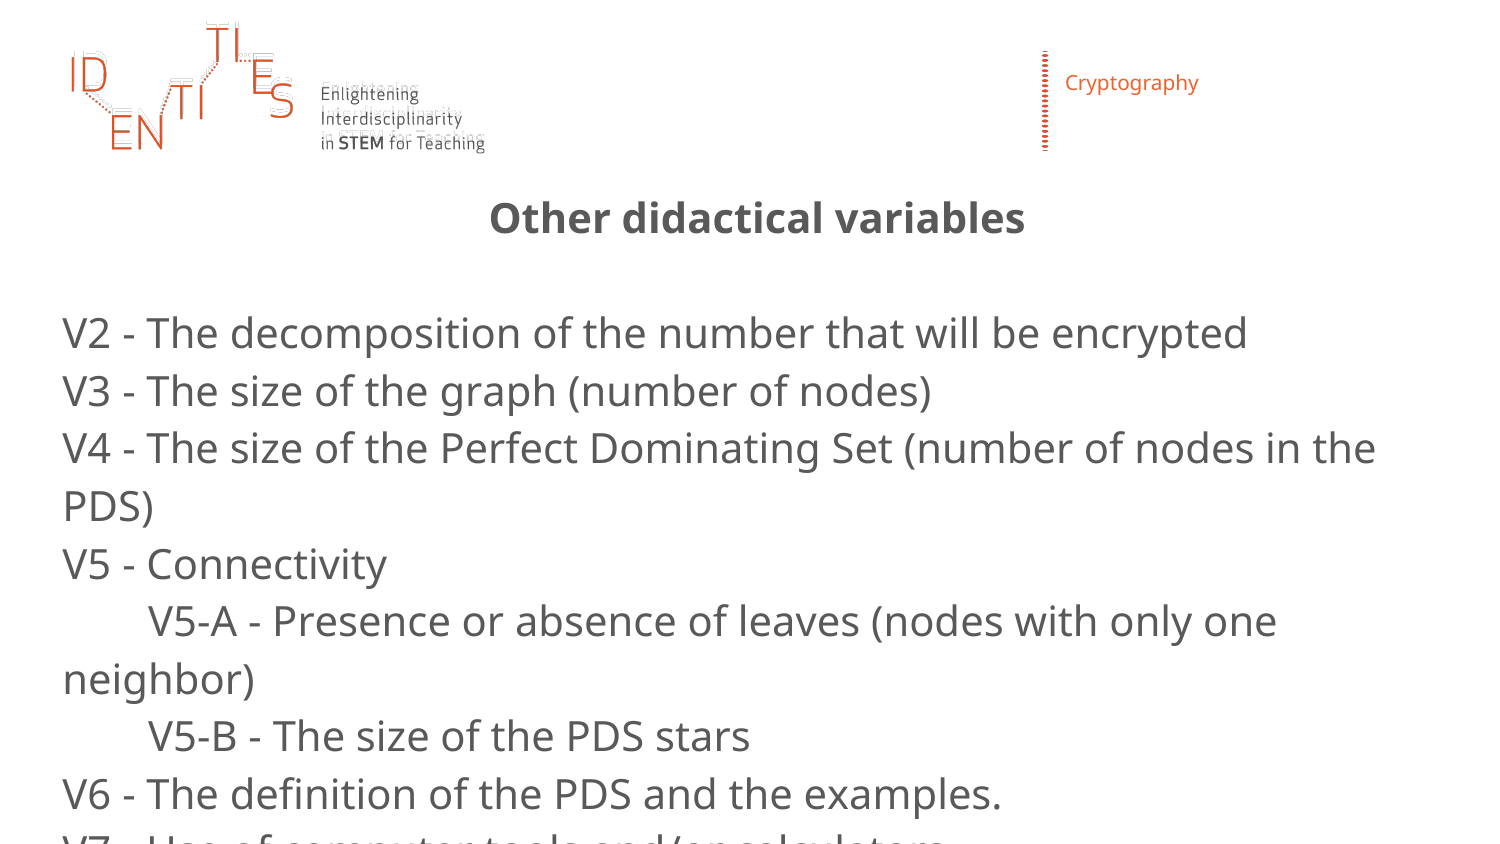

Cryptography
Other didactical variables
V2 - The decomposition of the number that will be encrypted
V3 - The size of the graph (number of nodes)
V4 - The size of the Perfect Dominating Set (number of nodes in the PDS)
V5 - Connectivity
 V5-A - Presence or absence of leaves (nodes with only one neighbor)
 V5-B - The size of the PDS stars
V6 - The definition of the PDS and the examples.
V7 - Use of computer tools and/or calculators